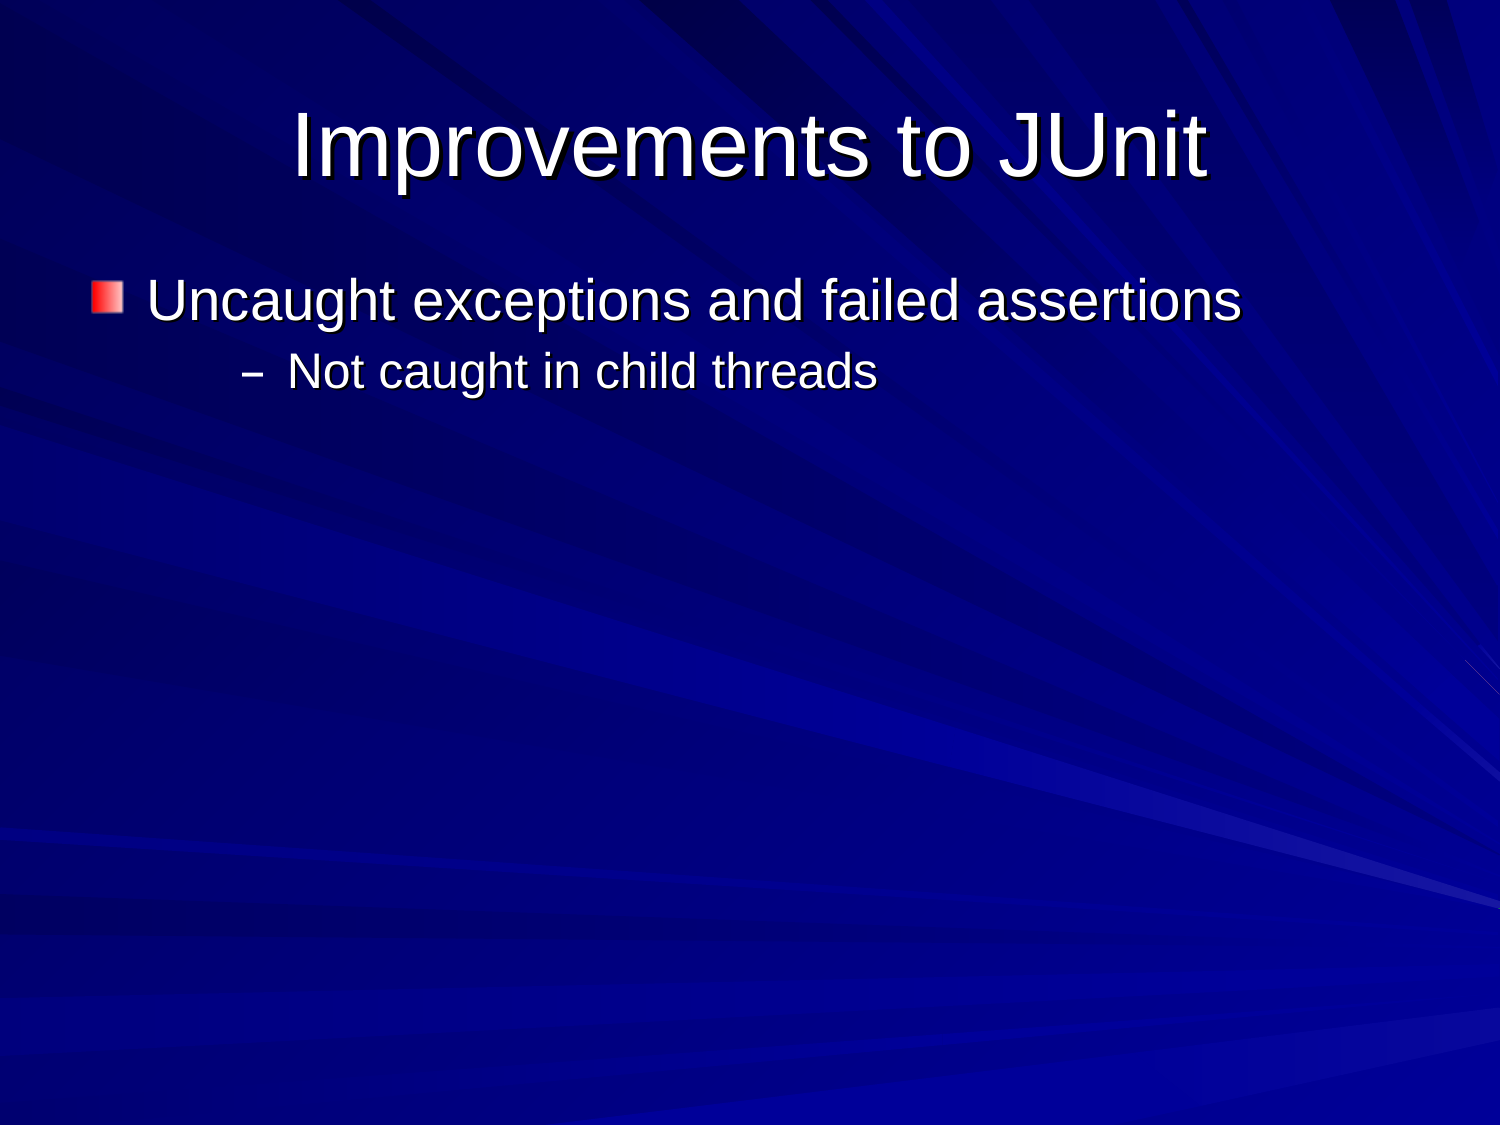

# Improvements to JUnit
Uncaught exceptions and failed assertions
Not caught in child threads